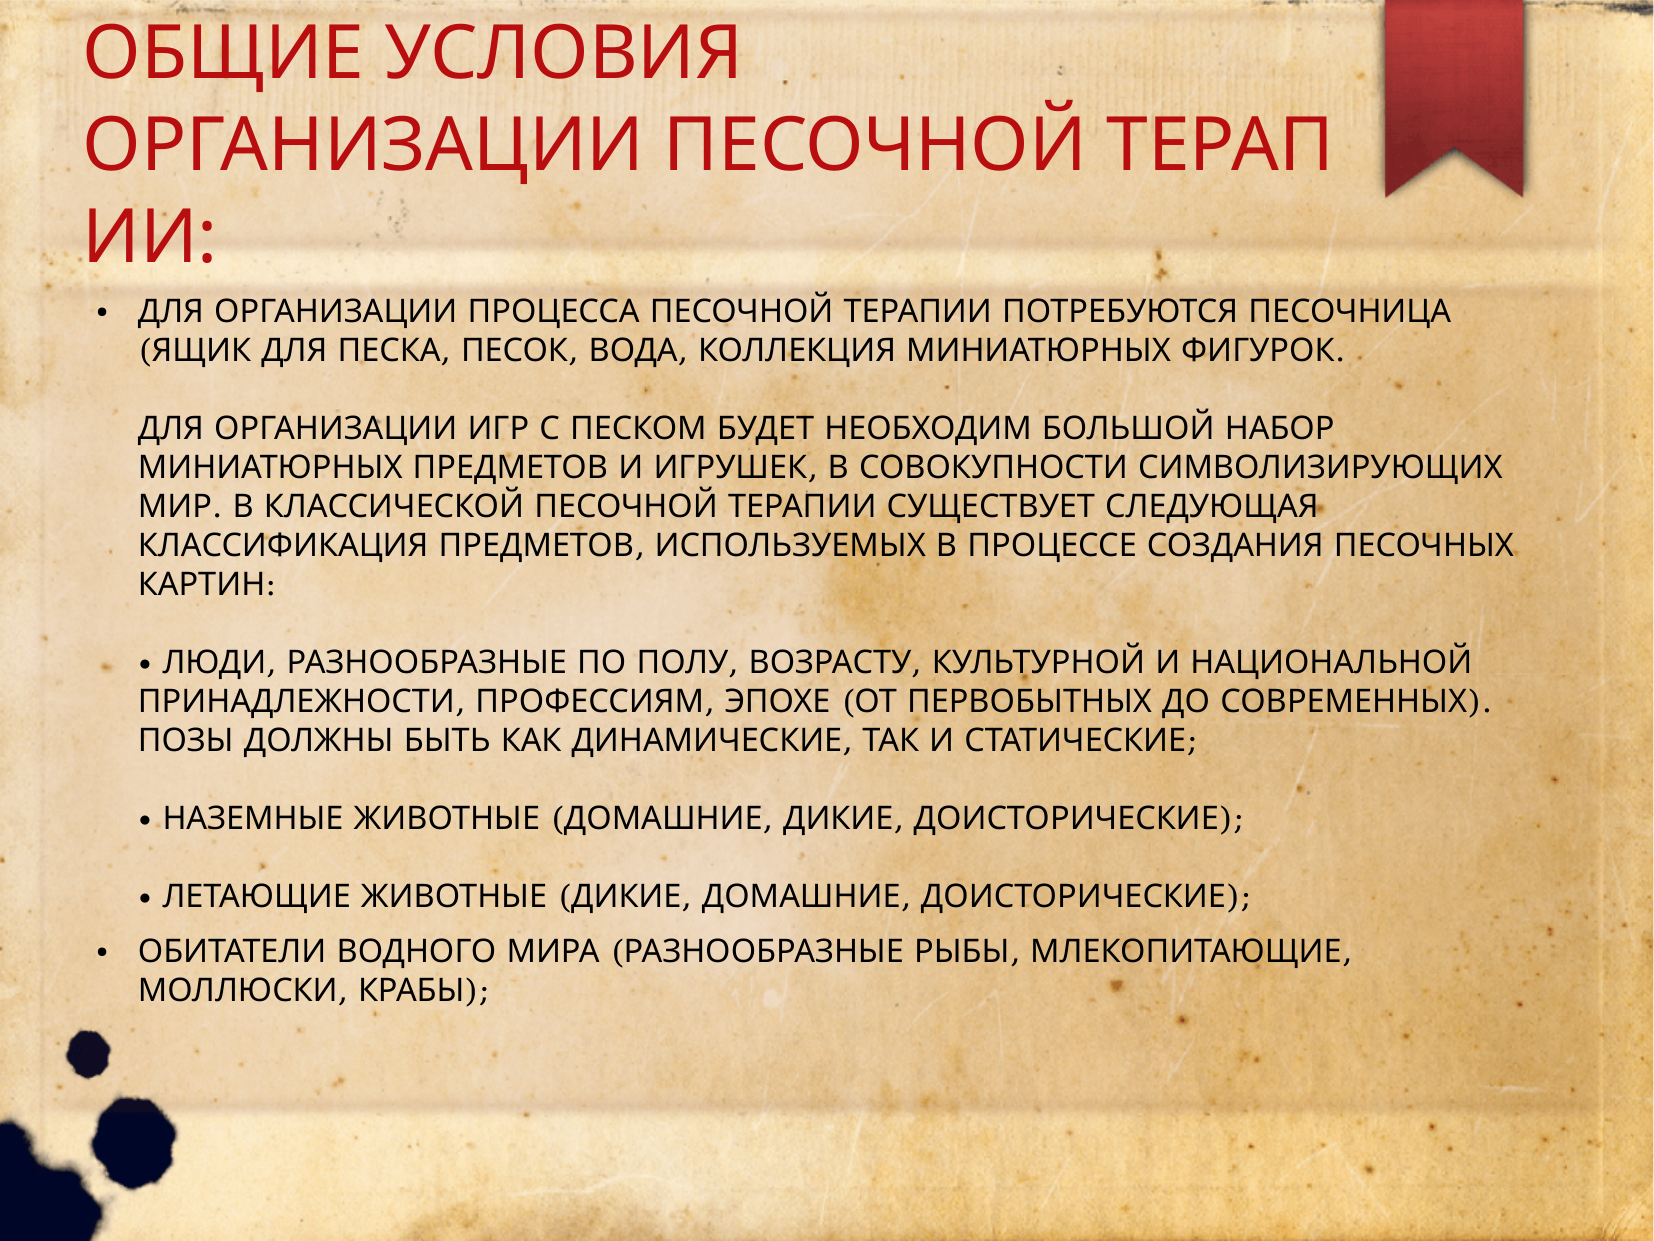

# ОБЩИЕ УСЛОВИЯ ОРГАНИЗАЦИИ ПЕСОЧНОЙ ТЕРАПИИ:
Для организации процесса песочной терапии потребуются песочница (ящик для песка, песок, вода, коллекция миниатюрных фигурок.
Для организации игр с песком будет необходим большой набор миниатюрных предметов и игрушек, в совокупности символизирующих мир. В классической песочной терапии существует следующая классификация предметов, используемых в процессе создания песочных картин:
• люди, разнообразные по полу, возрасту, культурной и национальной принадлежности, профессиям, эпохе (от первобытных до современных). Позы должны быть как динамические, так и статические;
• наземные животные (домашние, дикие, доисторические);
• летающие животные (дикие, домашние, доисторические);
обитатели водного мира (разнообразные рыбы, млекопитающие, моллюски, крабы);